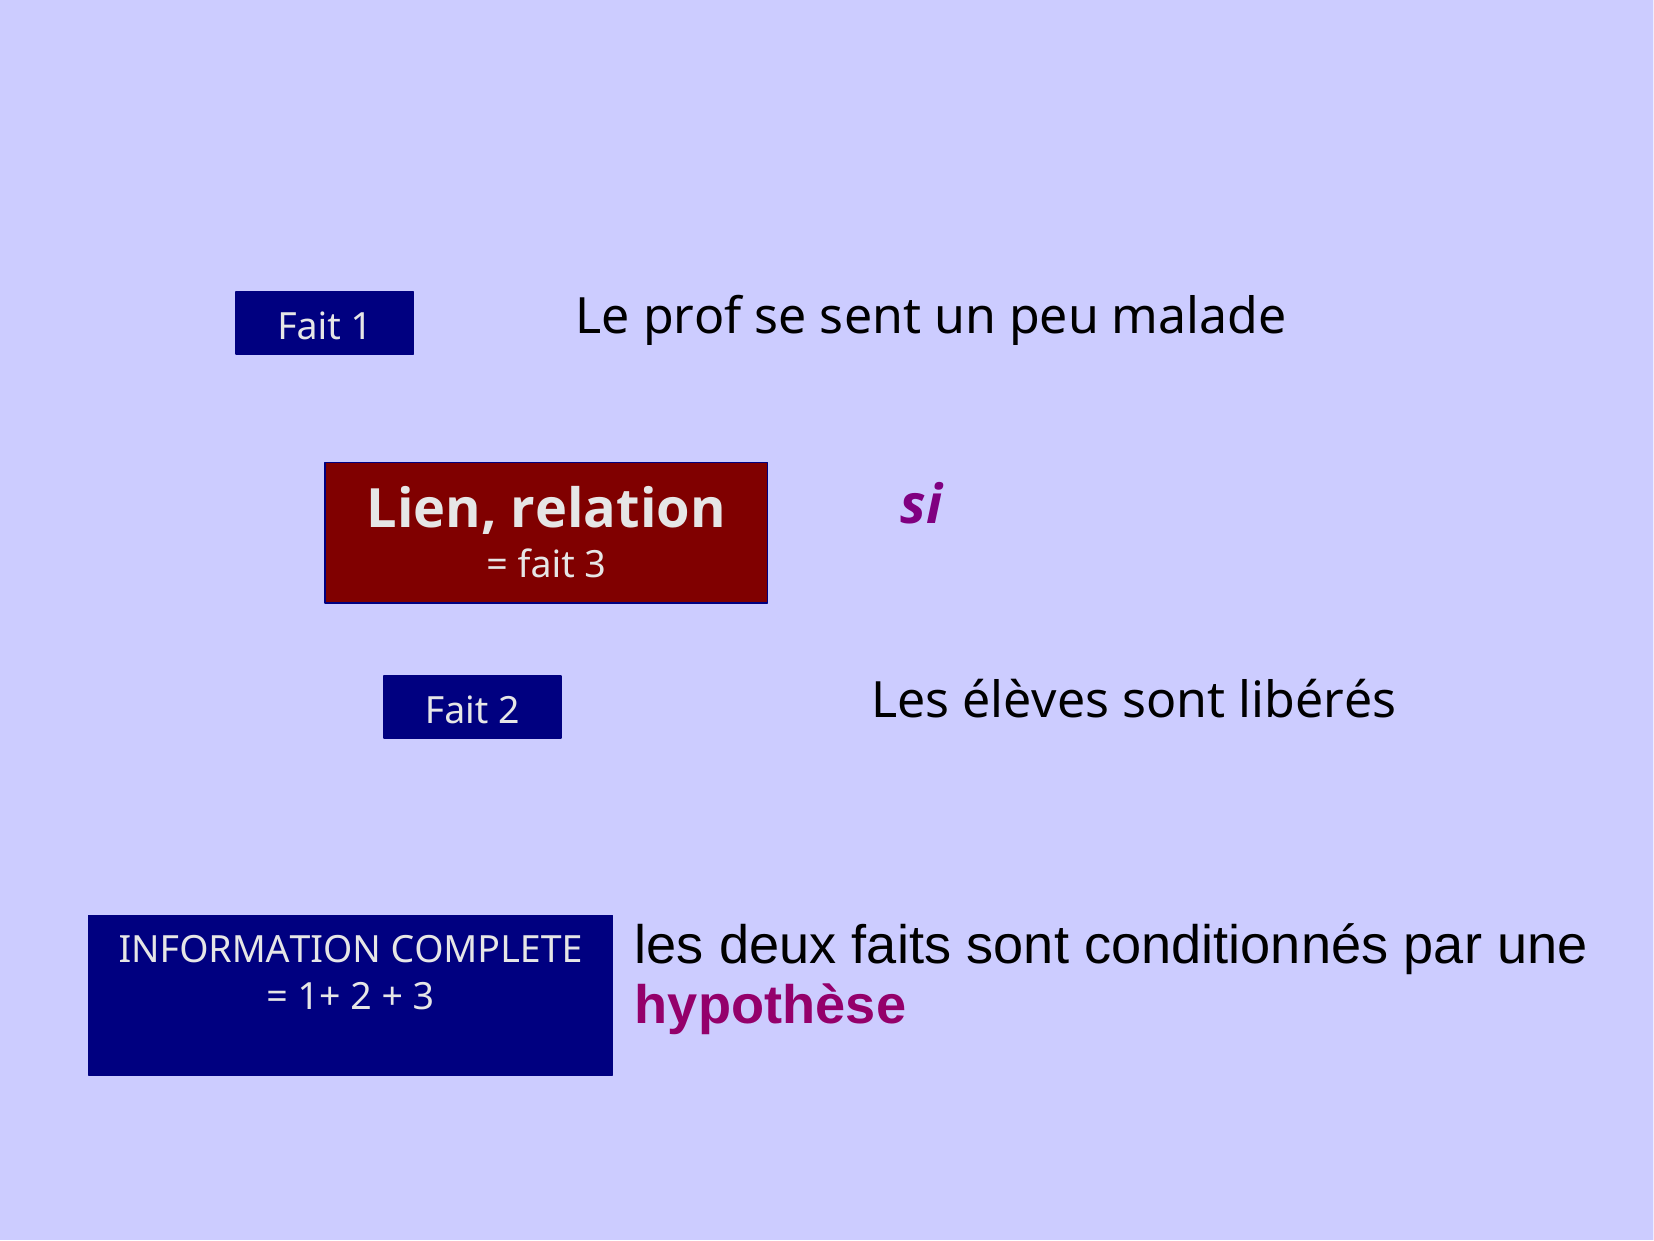

Le prof se sent un peu malade
Fait 1
Lien, relation
= fait 3
si
Les élèves sont libérés
Fait 2
les deux faits sont conditionnés par une hypothèse
INFORMATION COMPLETE
= 1+ 2 + 3